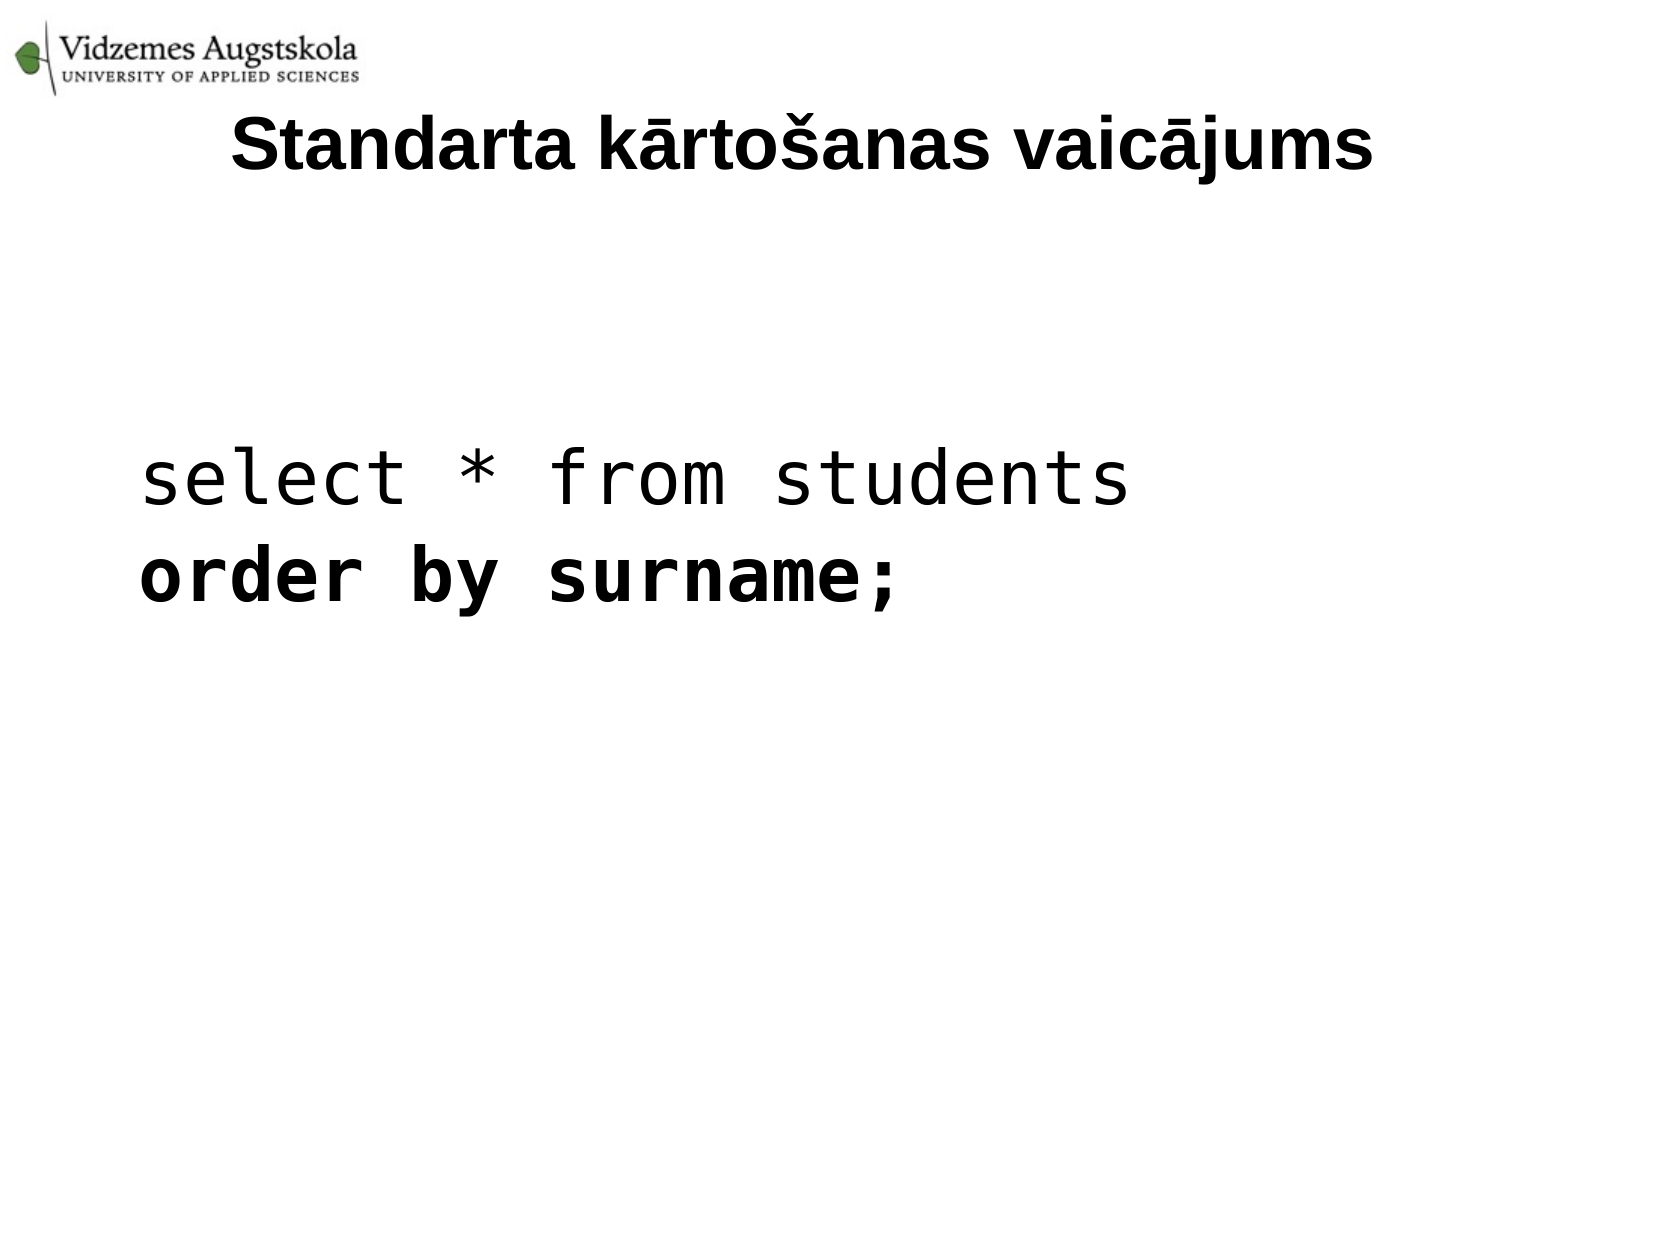

# Standarta kārtošanas vaicājums
select * from students
order by surname;